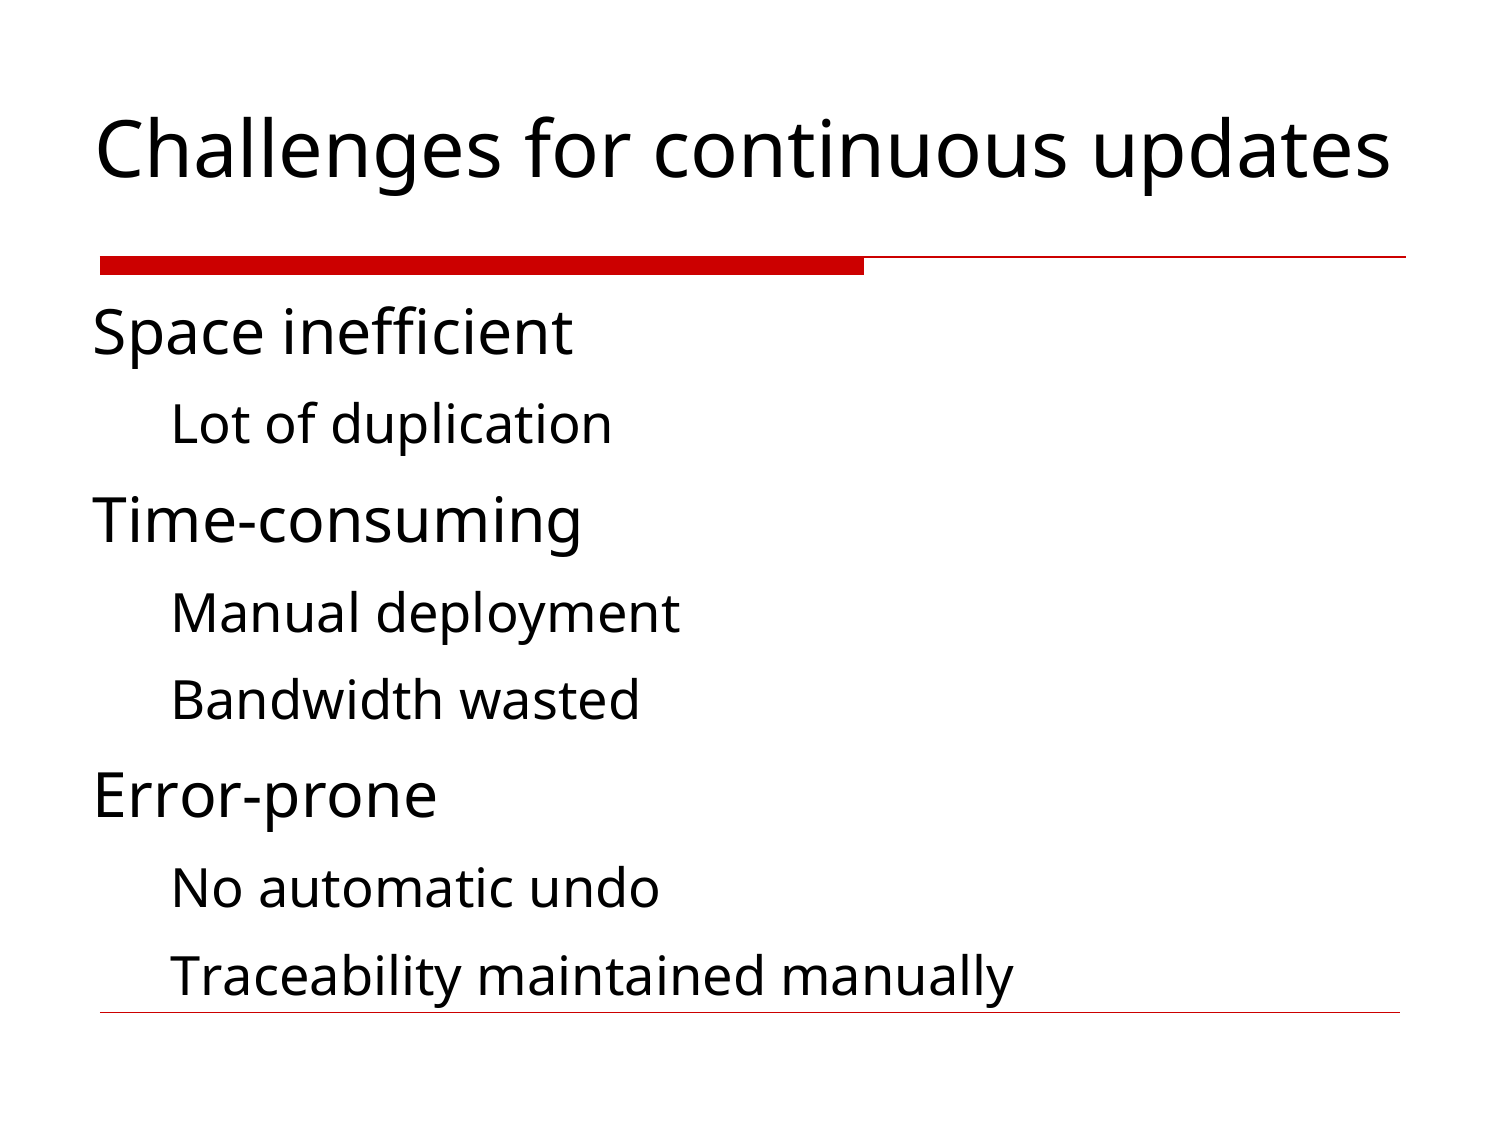

# Challenges for continuous updates
Space inefficient
Lot of duplication
Time-consuming
Manual deployment
Bandwidth wasted
Error-prone
No automatic undo
Traceability maintained manually